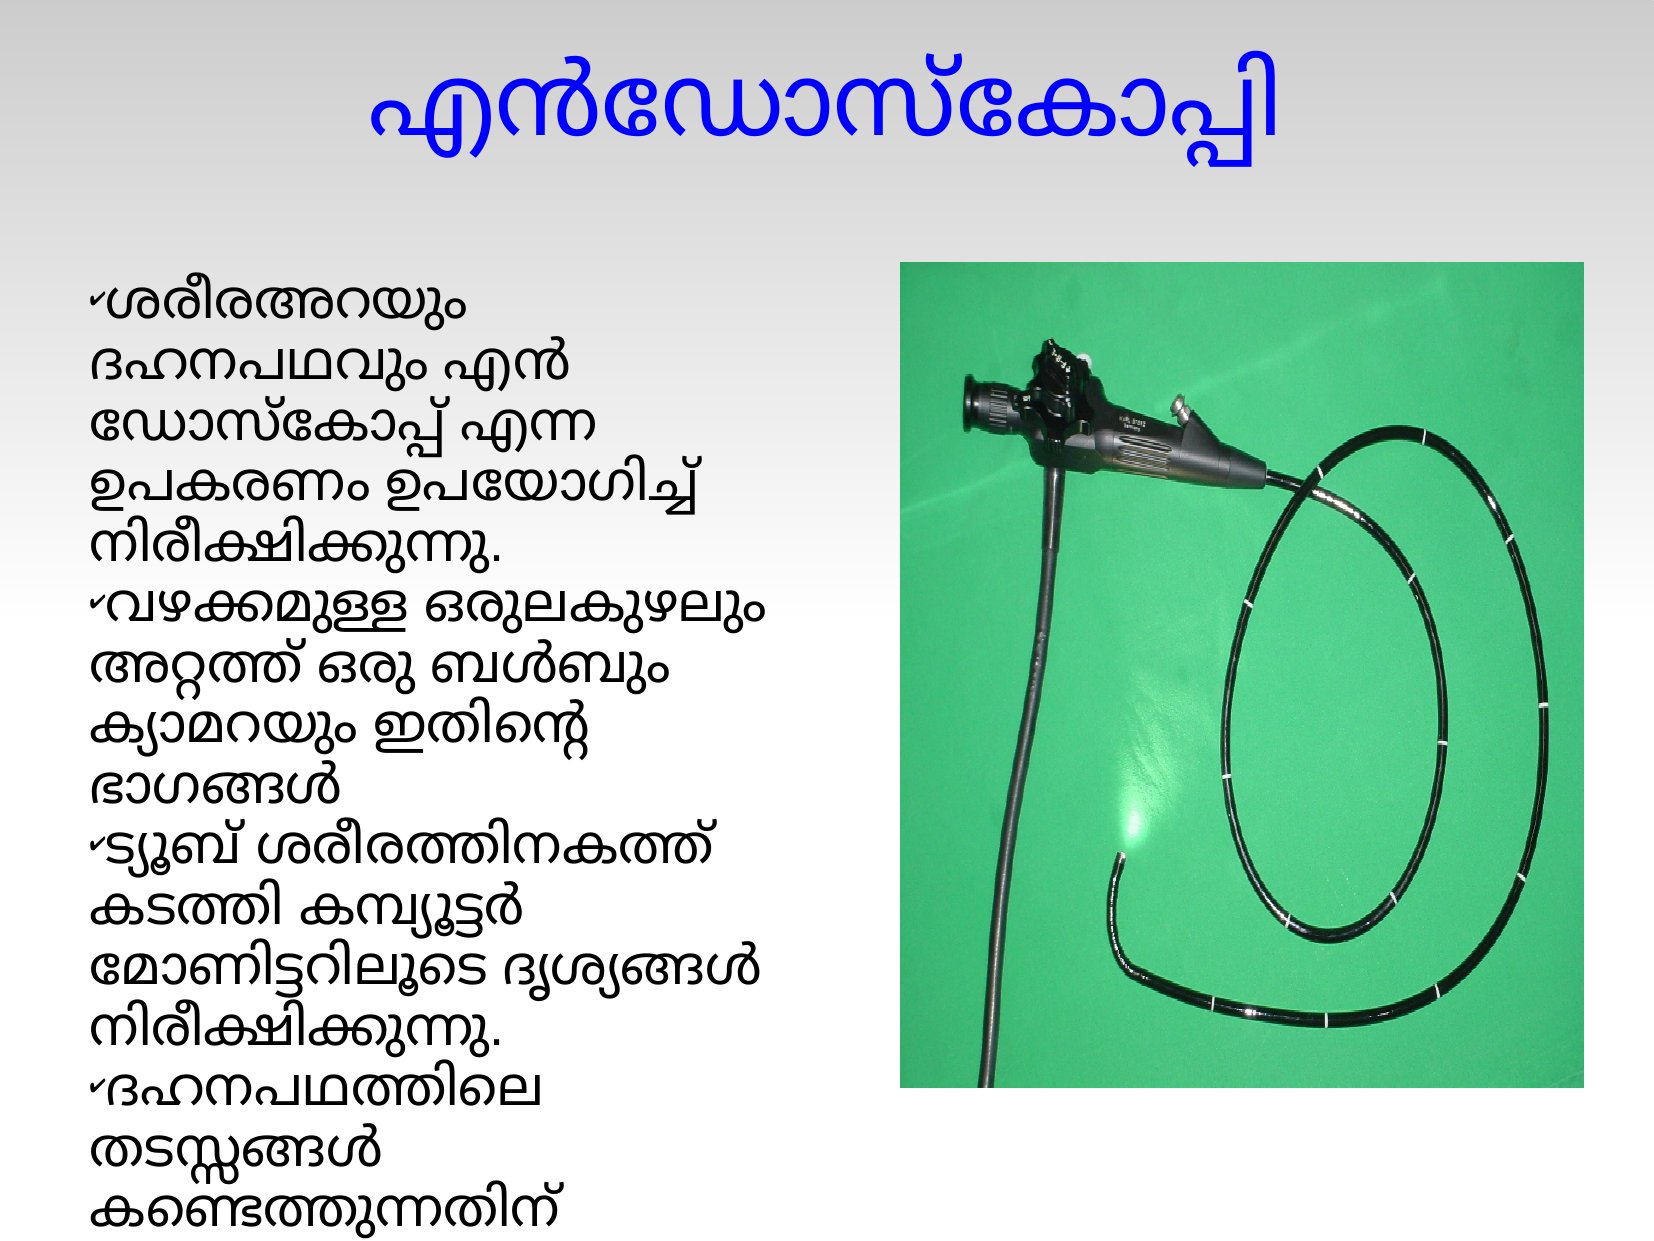

എന്‍ഡോസ്കോപ്പി
ശരീരഅറയും ദഹനപഥവും എന്‍ഡോസ്കോപ്പ് എന്ന ഉപകരണം ഉപയോഗിച്ച് നിരീക്ഷിക്കുന്നു.
വഴക്കമുള്ള ഒരുലകുഴലും അറ്റത്ത് ഒരു ബള്‍ബും ക്യാമറയും ഇതിന്റെ ഭാഗങ്ങള്‍
ട്യൂബ് ശരീരത്തിനകത്ത് കടത്തി കമ്പ്യൂട്ടര്‍ മോണിട്ടറിലൂടെ ദൃശ്യങ്ങള്‍ നിരീക്ഷിക്കുന്നു.
ദഹനപഥത്തിലെ തടസ്സങ്ങള്‍ കണ്ടെത്തുന്നതിന് ഉപയോഗിക്കുന്നു.